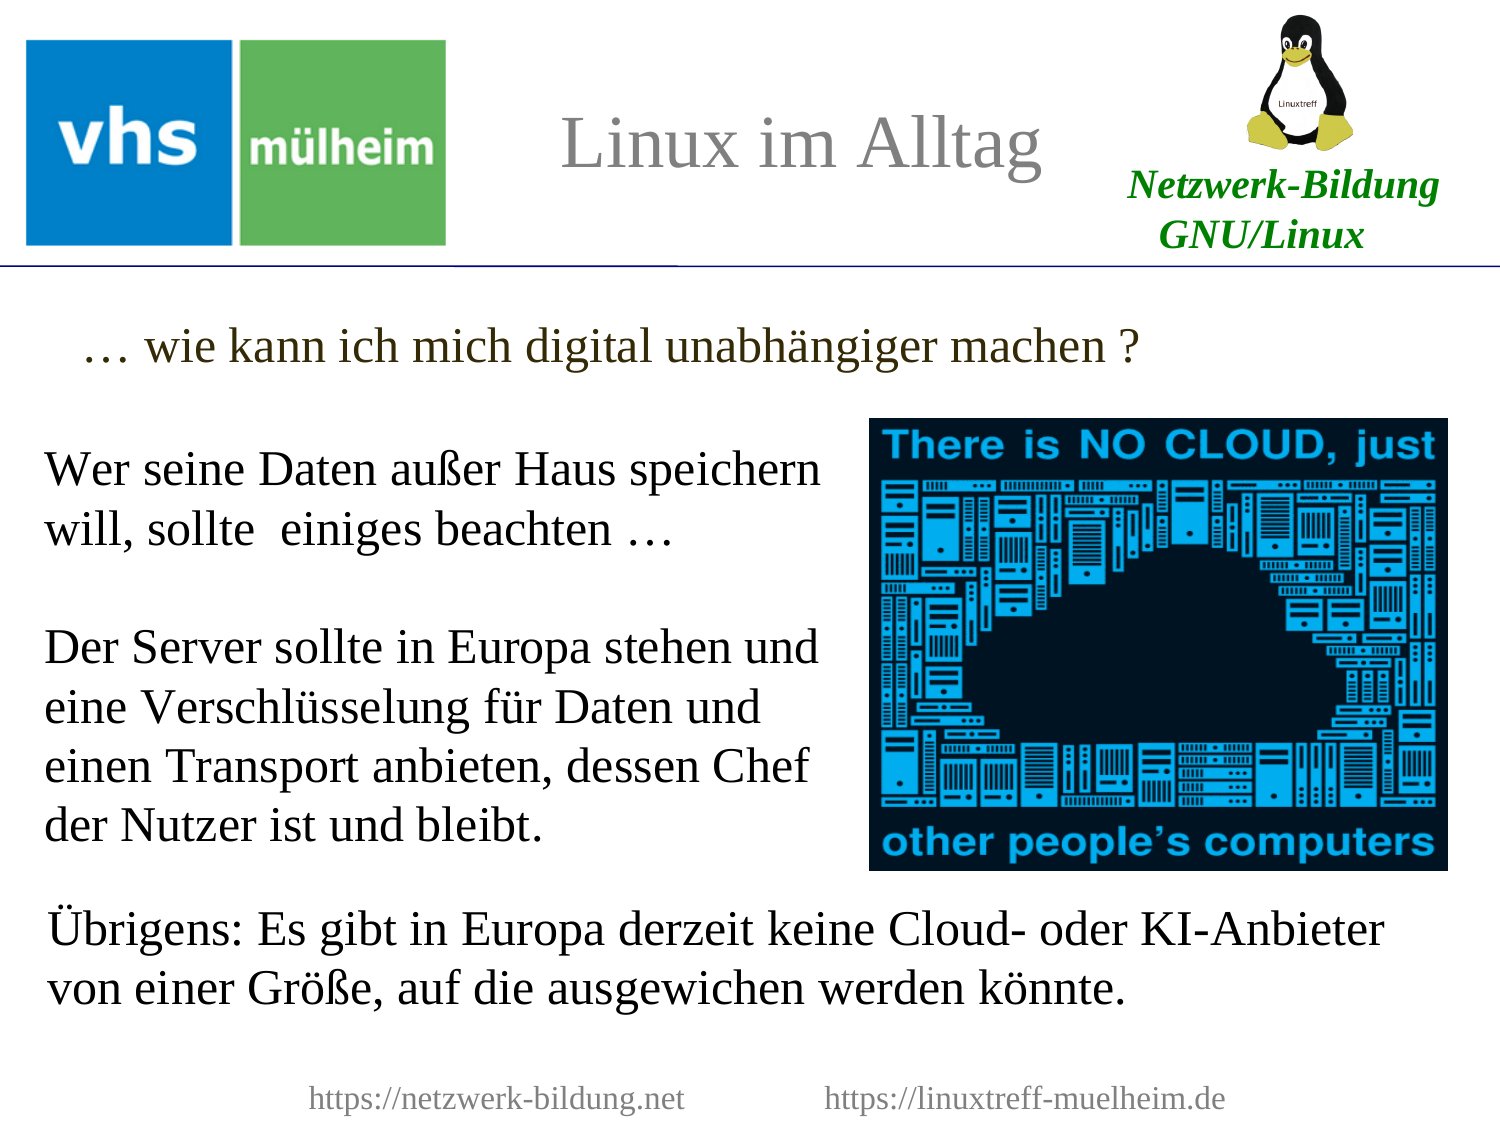

Linux im Alltag
Netzwerk-Bildung
 GNU/Linux
… wie kann ich mich digital unabhängiger machen ?
Wer seine Daten außer Haus speichern will, sollte einiges beachten …
Der Server sollte in Europa stehen und eine Verschlüsselung für Daten und einen Transport anbieten, dessen Chef der Nutzer ist und bleibt.
Übrigens: Es gibt in Europa derzeit keine Cloud- oder KI-Anbieter von einer Größe, auf die ausgewichen werden könnte.
https://netzwerk-bildung.net		https://linuxtreff-muelheim.de